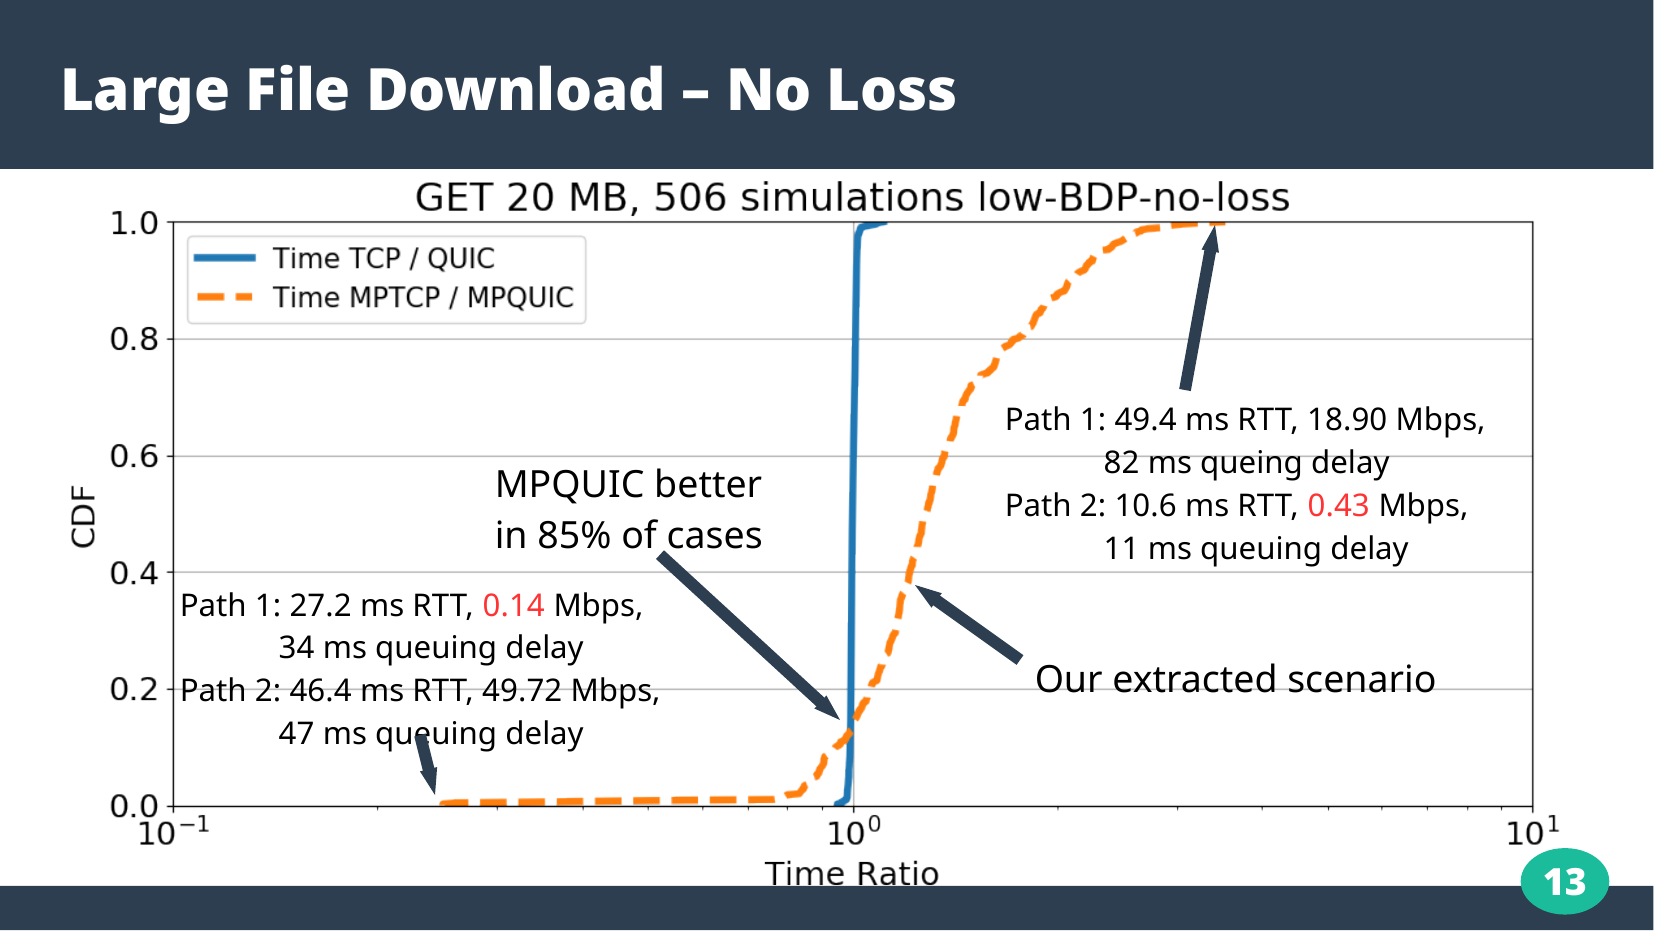

# Large File Download – No Loss
Path 1: 49.4 ms RTT, 18.90 Mbps,
 82 ms queing delay
Path 2: 10.6 ms RTT, 0.43 Mbps,
 11 ms queuing delay
MPQUIC better in 85% of cases
Path 1: 27.2 ms RTT, 0.14 Mbps,
 34 ms queuing delay
Path 2: 46.4 ms RTT, 49.72 Mbps,
 47 ms queuing delay
Our extracted scenario
13